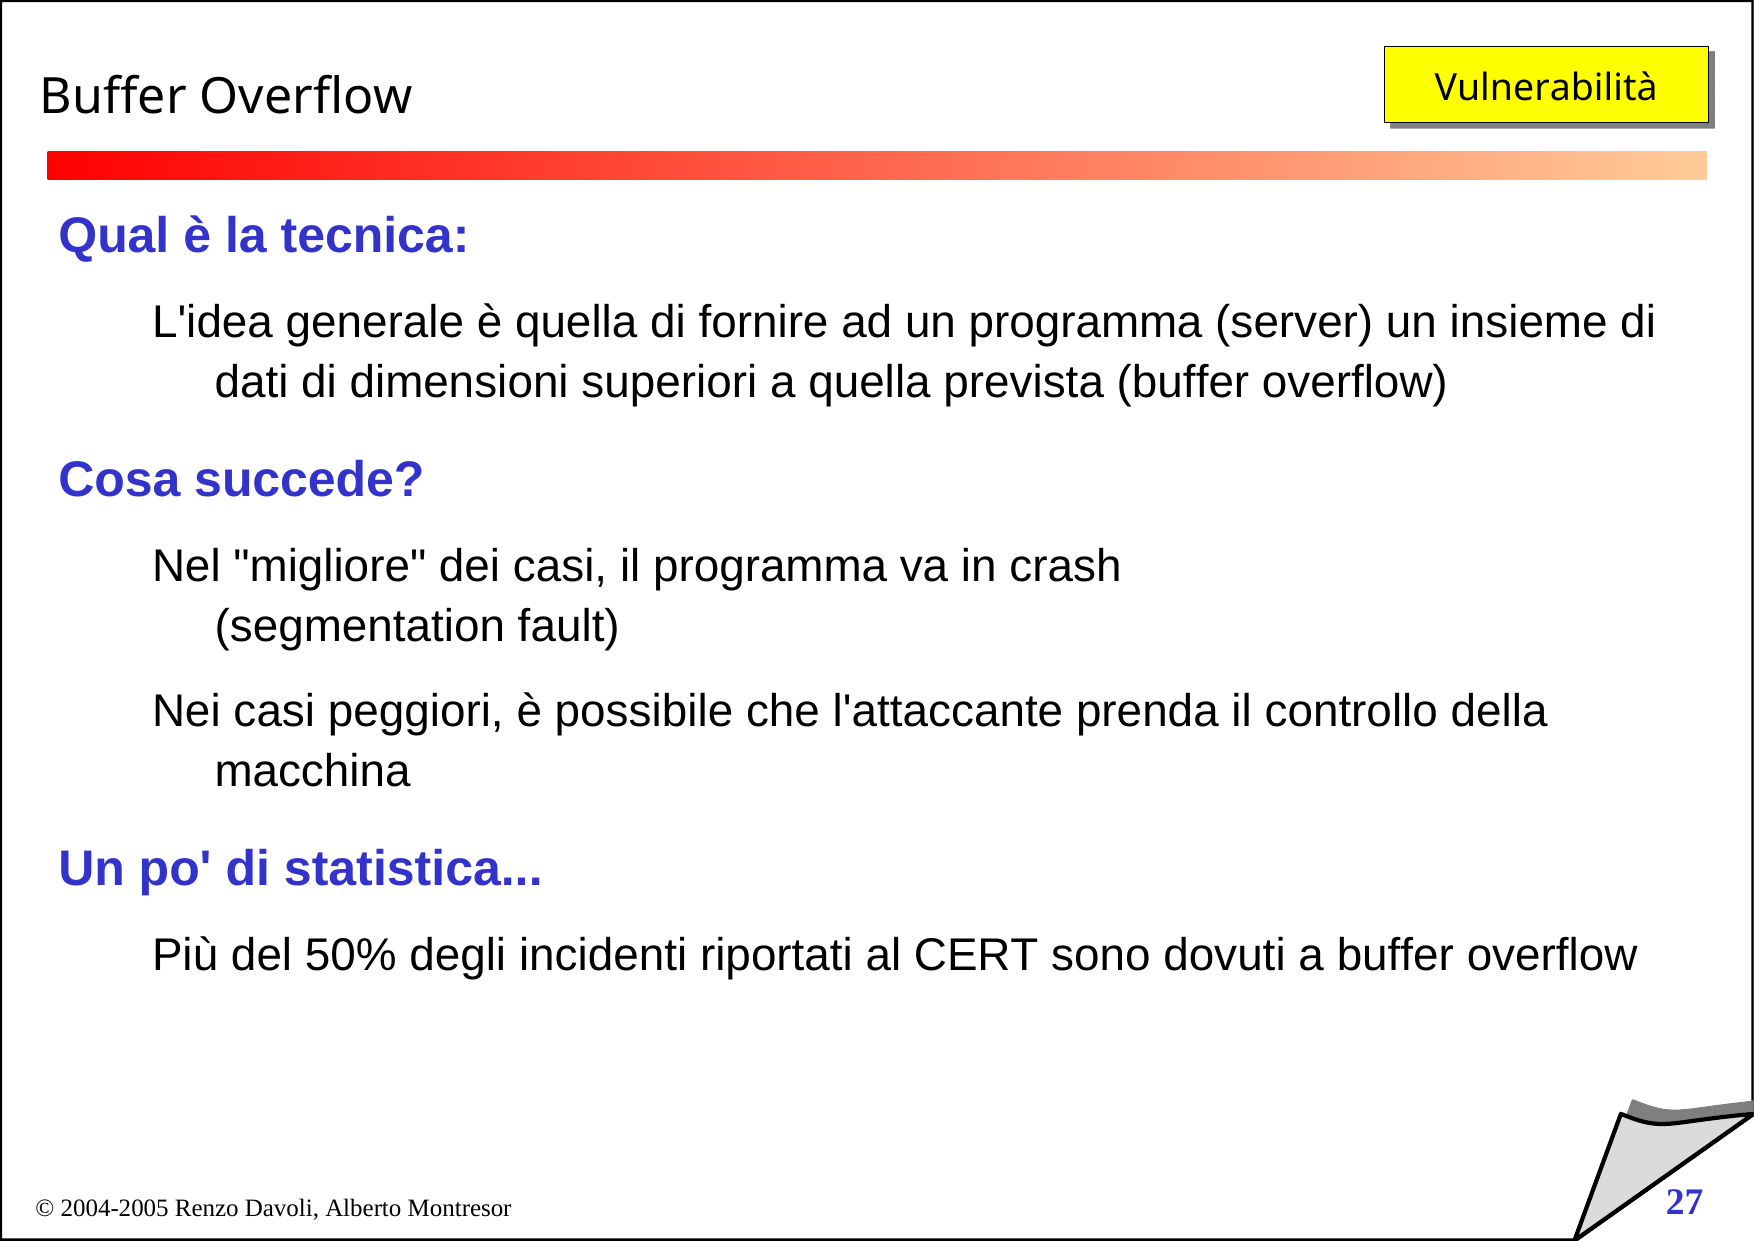

Vulnerabilità
# Buffer Overflow
Qual è la tecnica:
L'idea generale è quella di fornire ad un programma (server) un insieme di dati di dimensioni superiori a quella prevista (buffer overflow)
Cosa succede?
Nel "migliore" dei casi, il programma va in crash
(segmentation fault)
Nei casi peggiori, è possibile che l'attaccante prenda il controllo della macchina
Un po' di statistica...
Più del 50% degli incidenti riportati al CERT sono dovuti a buffer overflow